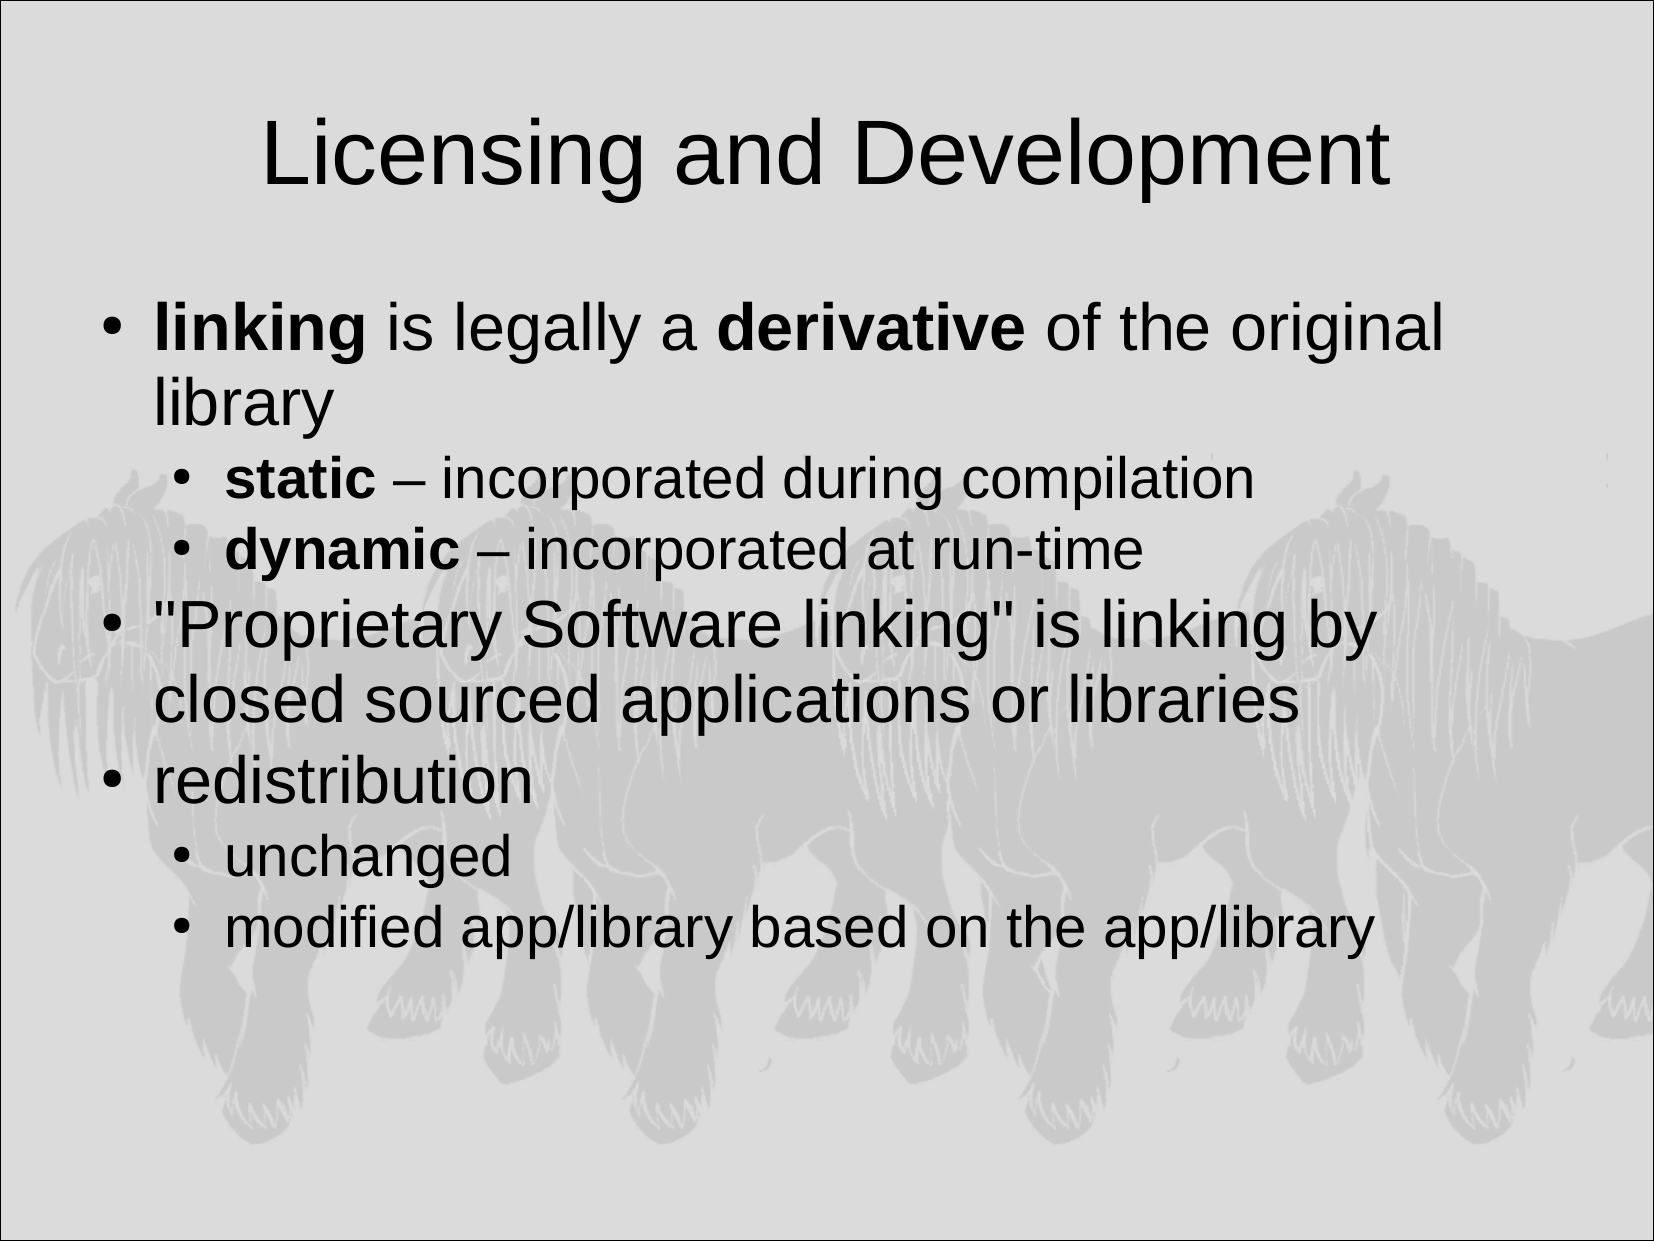

# Licensing and Development
linking is legally a derivative of the original library
static – incorporated during compilation
dynamic – incorporated at run-time
"Proprietary Software linking" is linking by closed sourced applications or libraries
redistribution
unchanged
modified app/library based on the app/library